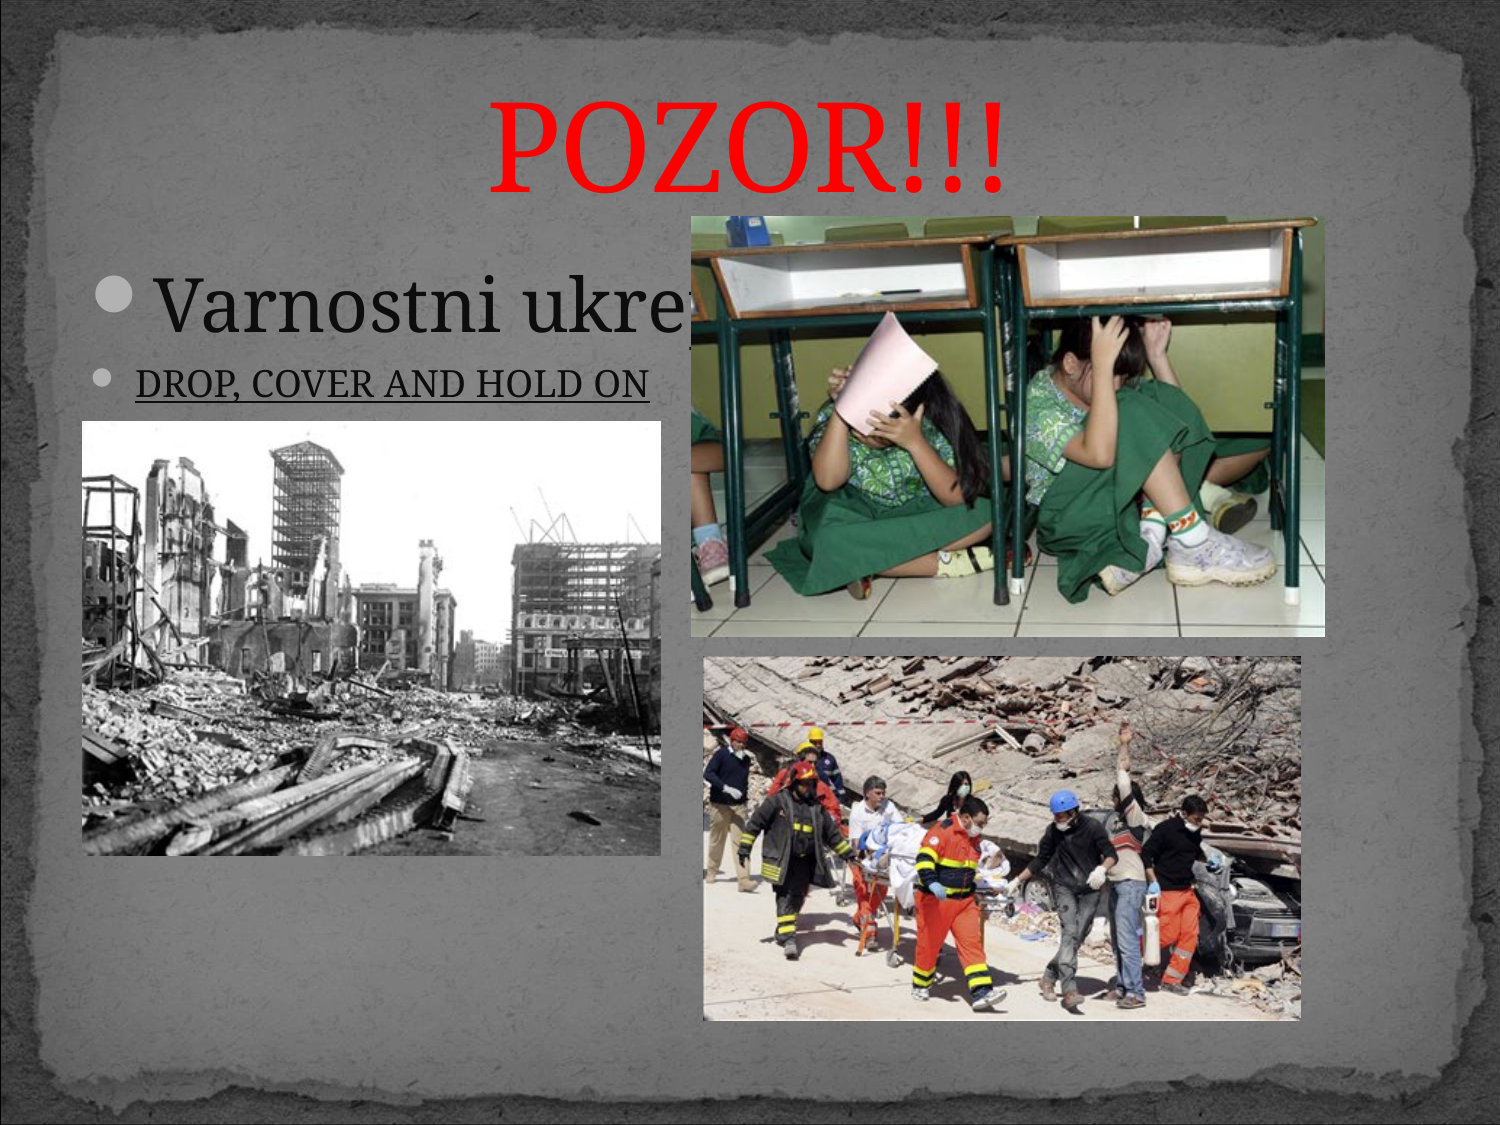

POZOR!!!
# Varnostni ukrepi
DROP, COVER AND HOLD ON